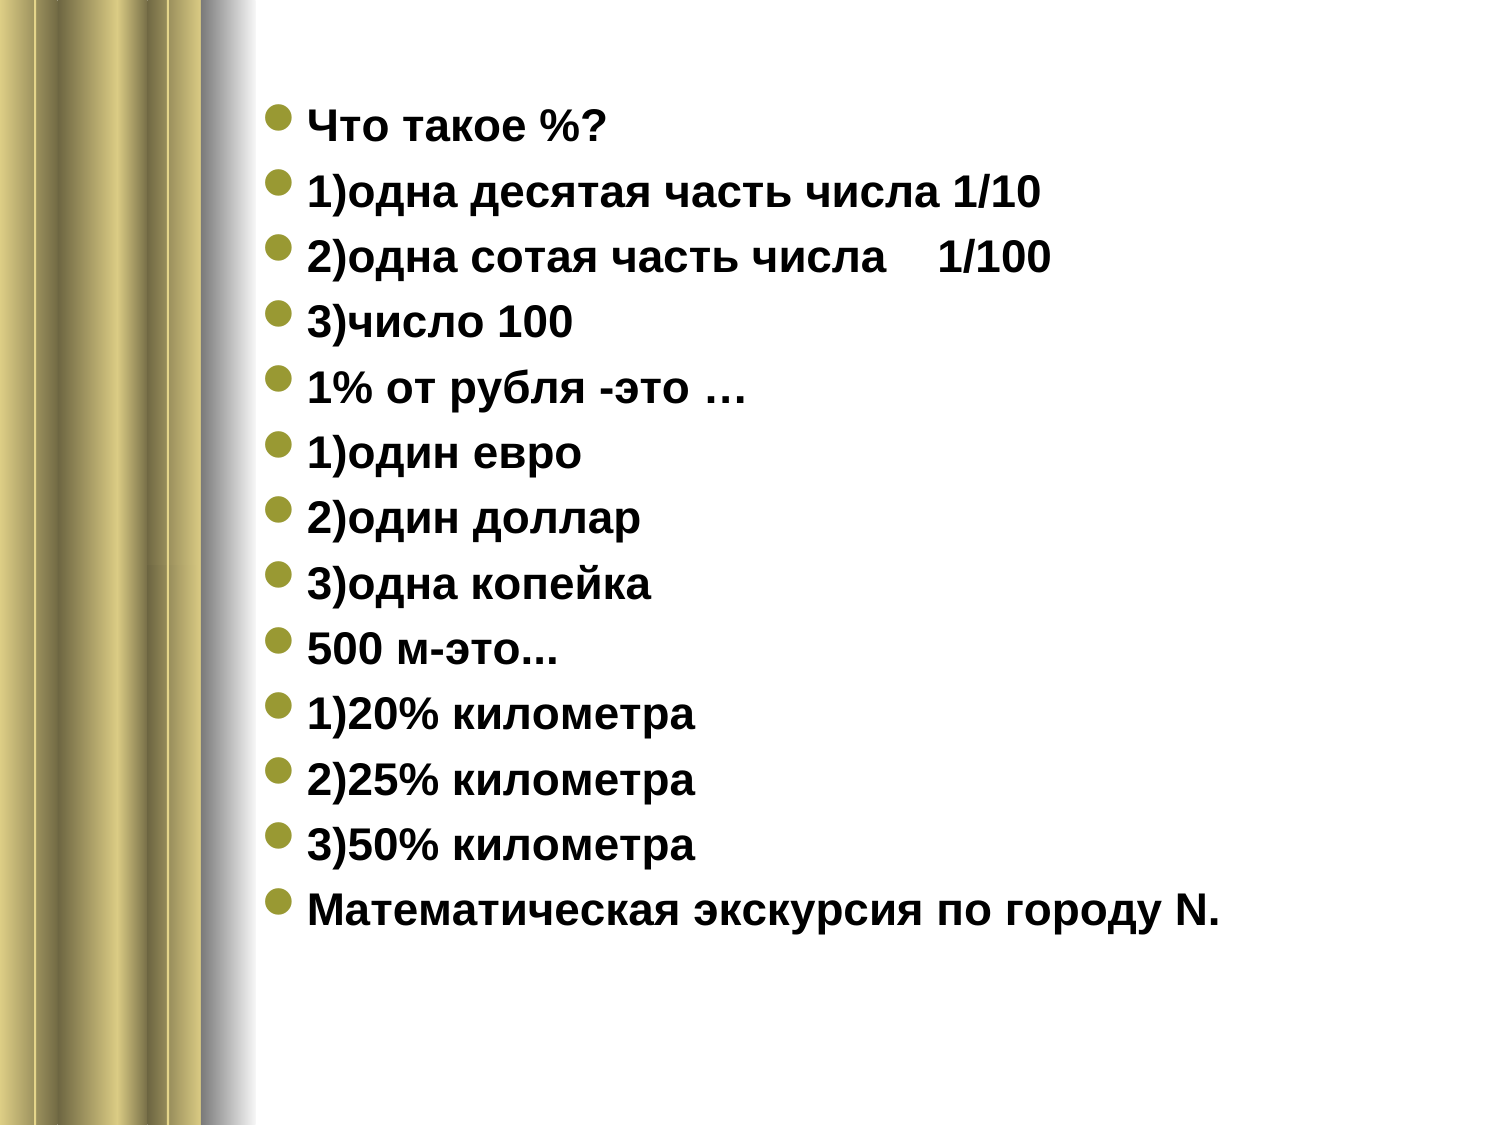

#
Что такое %?
1)одна десятая часть числа 1/10
2)одна сотая часть числа 1/100
3)число 100
1% от рубля -это …
1)один евро
2)один доллар
3)одна копейка
500 м-это...
1)20% километра
2)25% километра
3)50% километра
Математическая экскурсия по городу N.